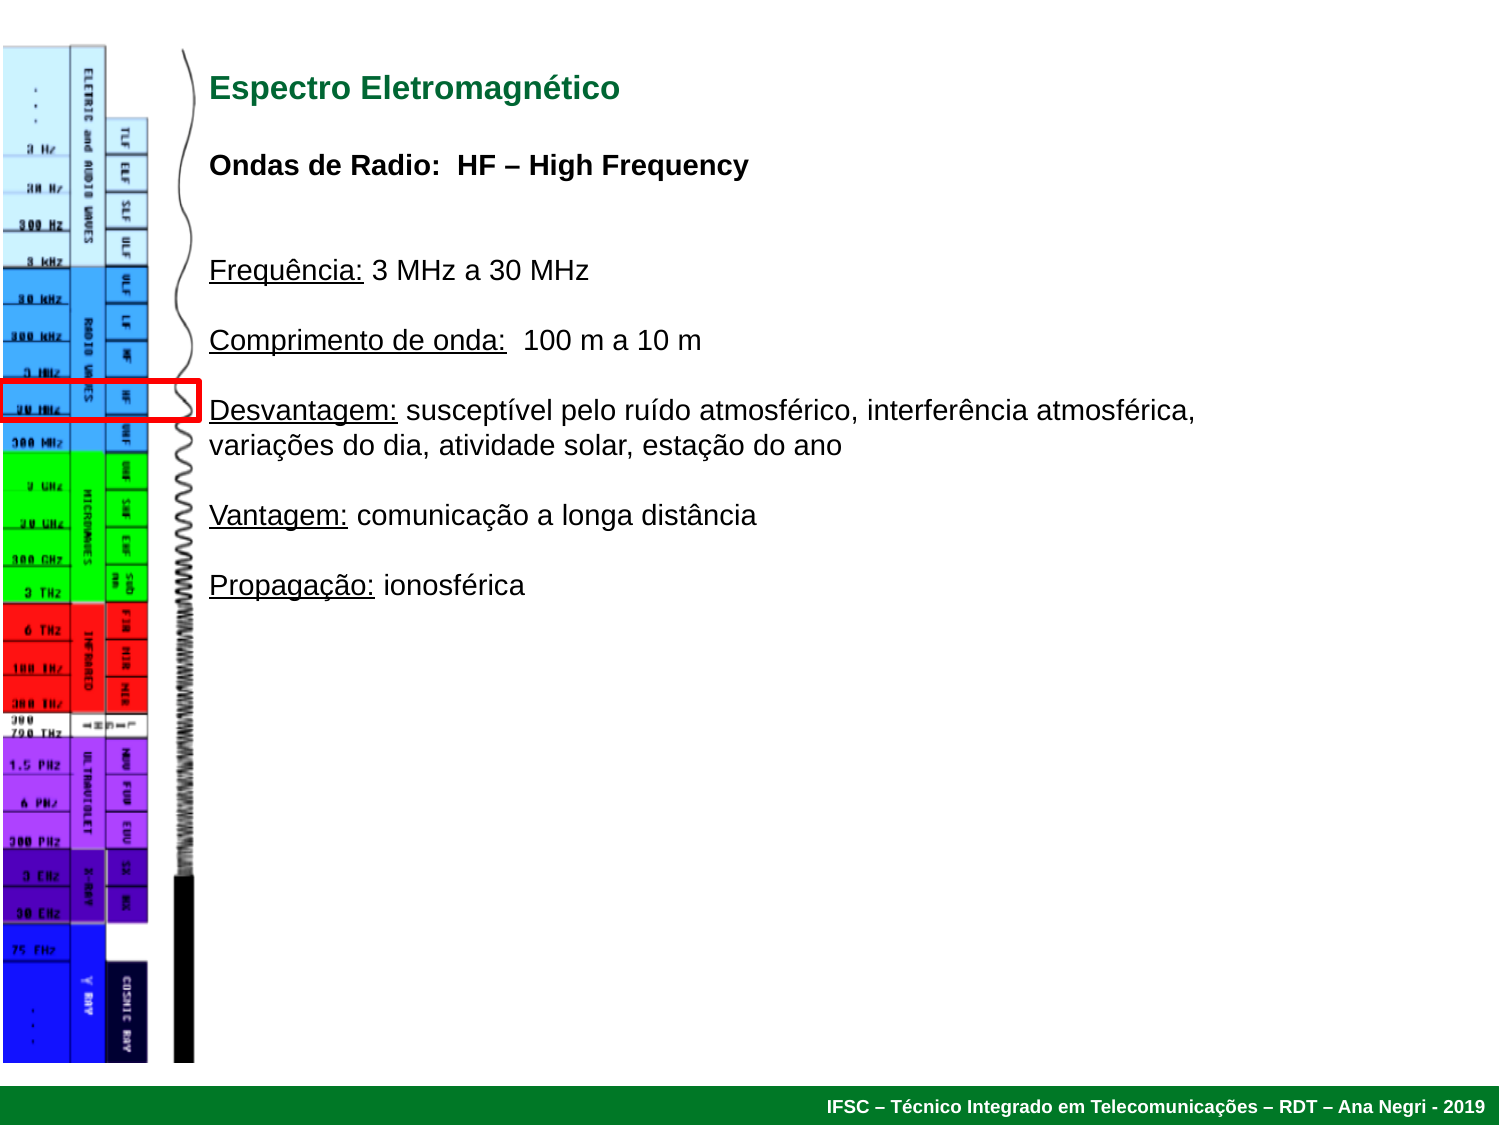

Espectro Eletromagnético
Ondas de Radio: HF – High Frequency
Frequência: 3 MHz a 30 MHz
Comprimento de onda: 100 m a 10 m
Desvantagem: susceptível pelo ruído atmosférico, interferência atmosférica, variações do dia, atividade solar, estação do ano
Vantagem: comunicação a longa distância
Propagação: ionosférica
ção
IFSC – Técnico Integrado em Telecomunicações – RDT – Ana Negri - 2019